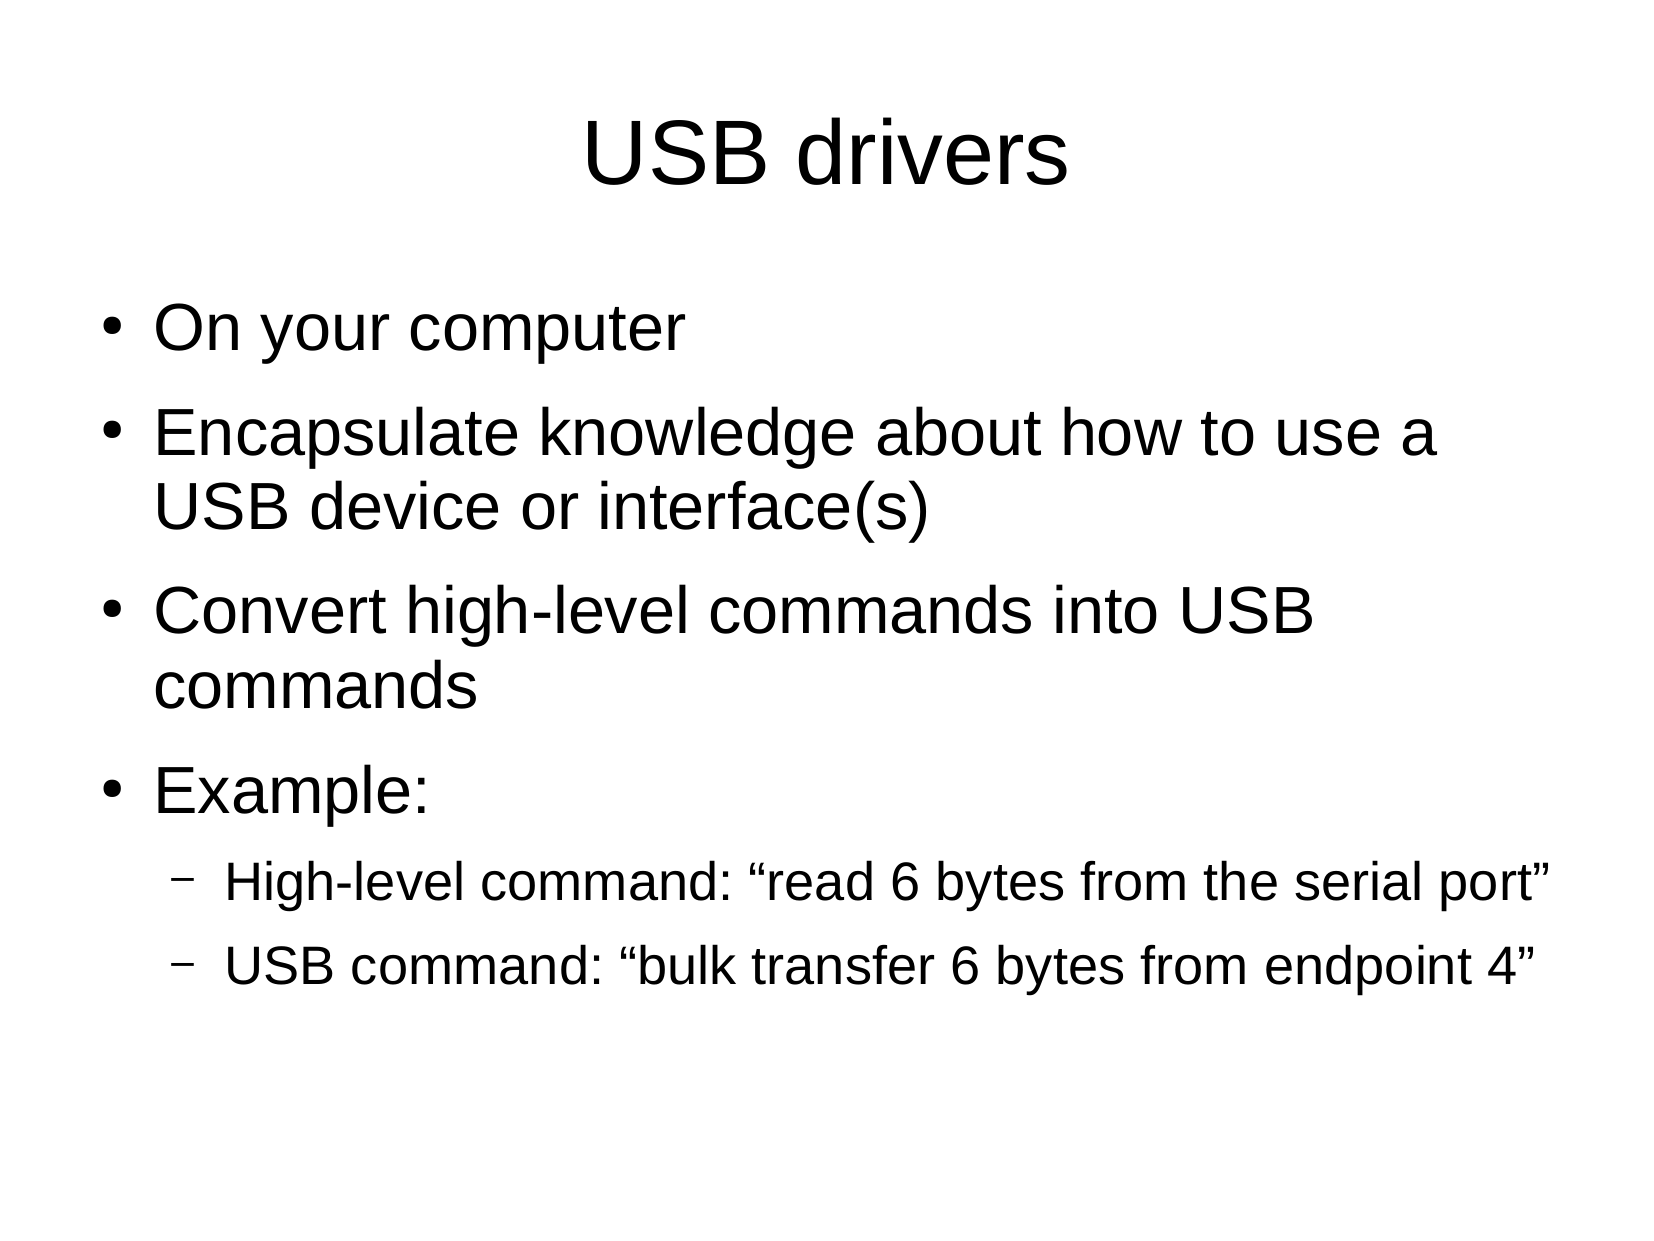

# USB drivers
On your computer
Encapsulate knowledge about how to use a USB device or interface(s)
Convert high-level commands into USB commands
Example:
High-level command: “read 6 bytes from the serial port”
USB command: “bulk transfer 6 bytes from endpoint 4”